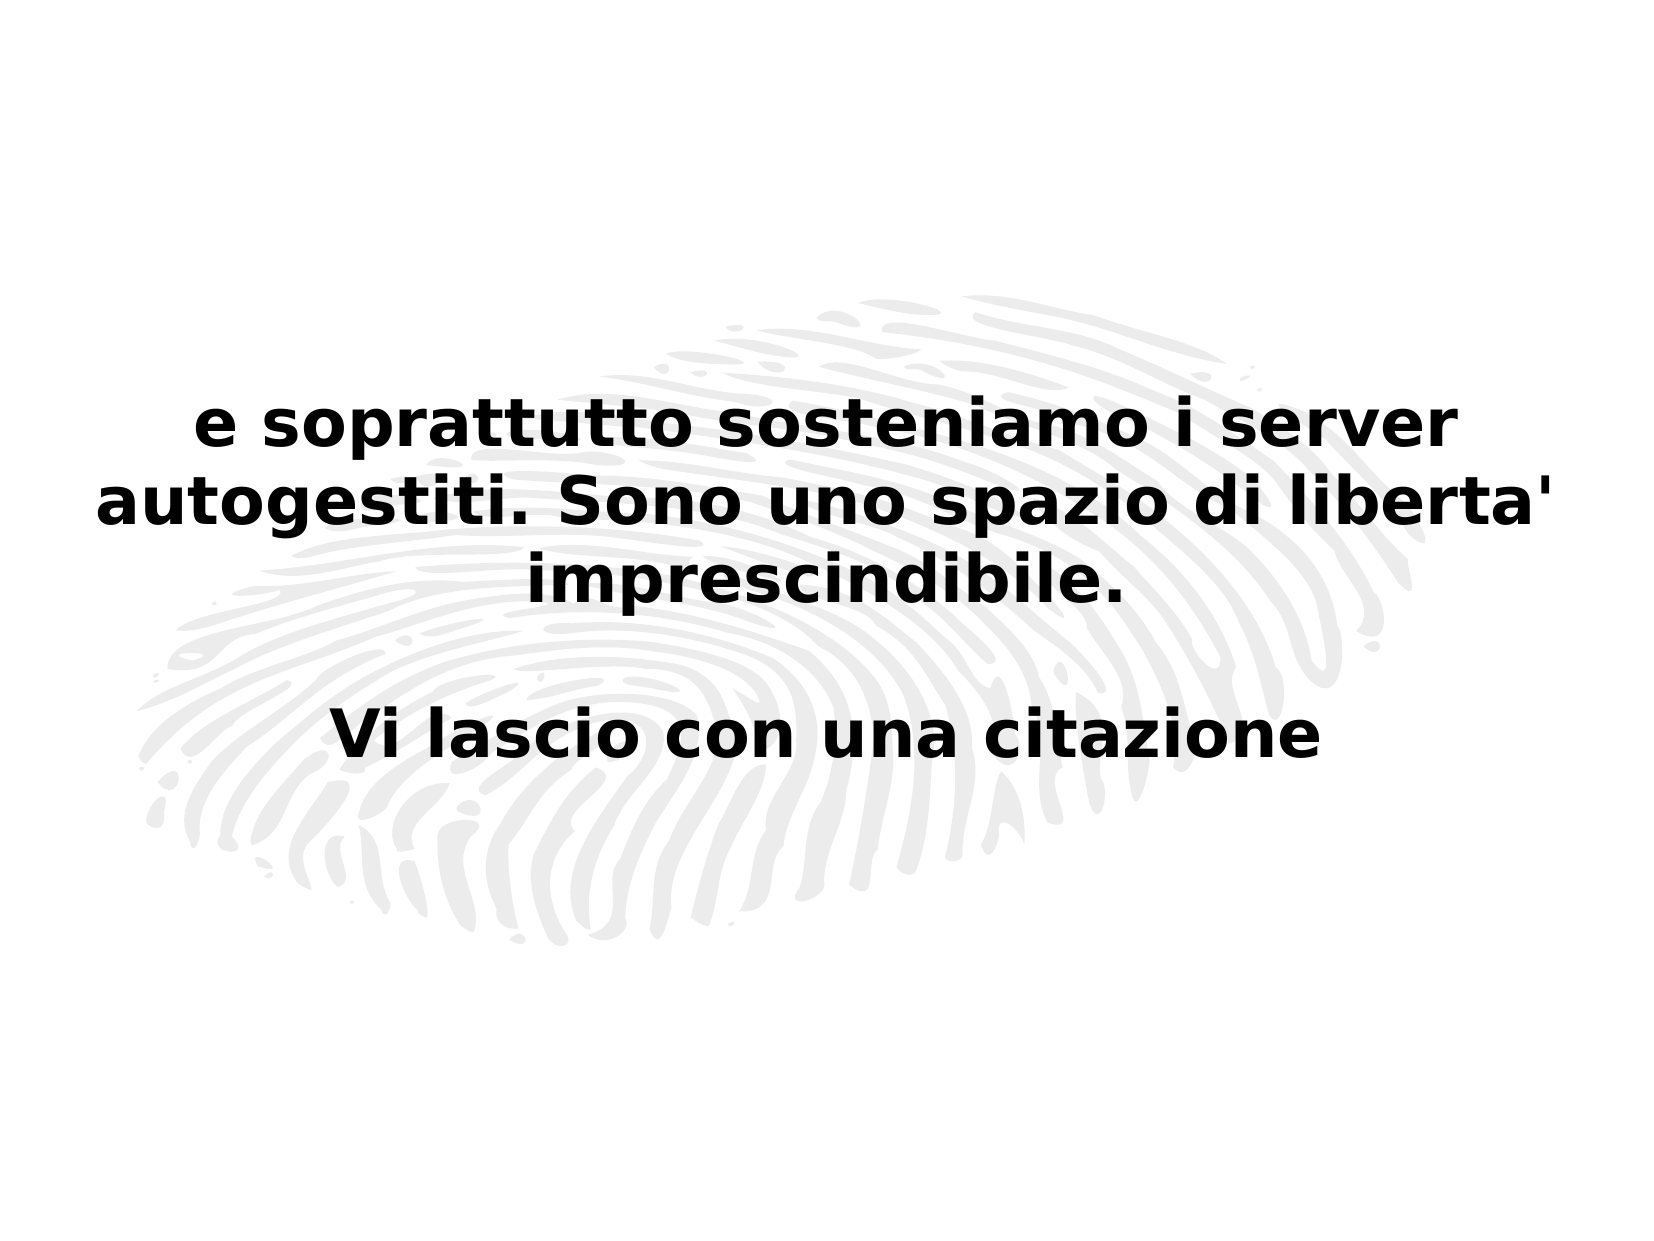

# e soprattutto sosteniamo i server autogestiti. Sono uno spazio di liberta' imprescindibile.
Vi lascio con una citazione